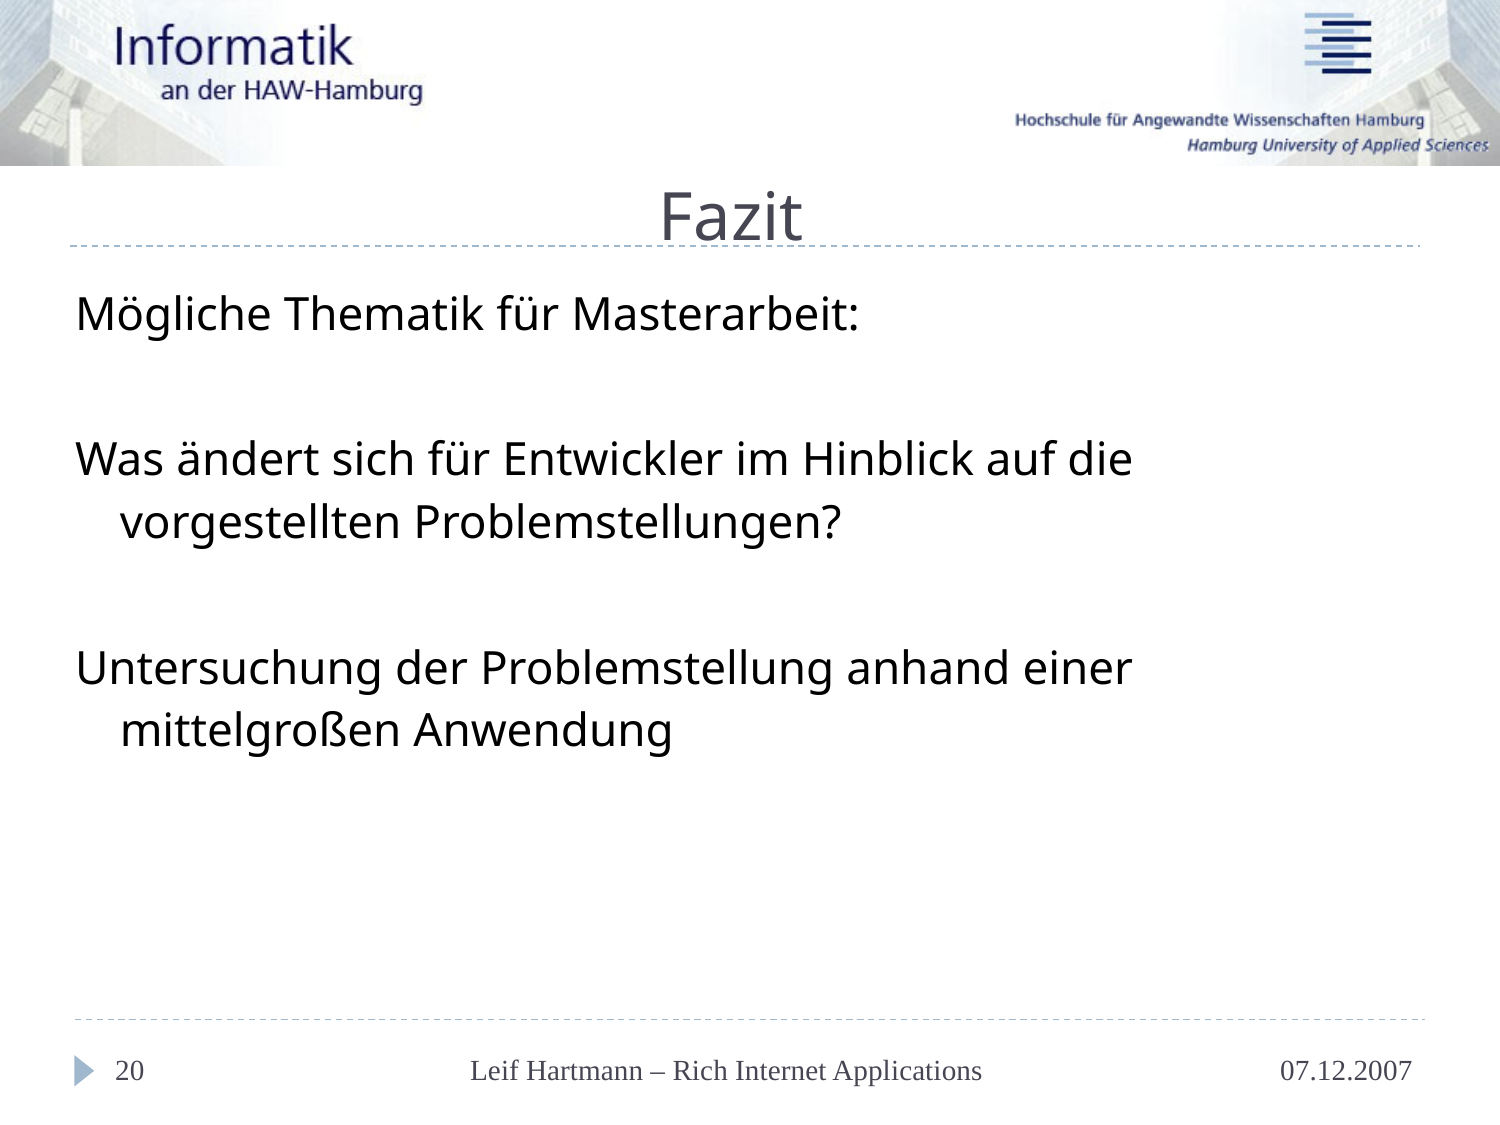

# Fazit
Mögliche Thematik für Masterarbeit:
Was ändert sich für Entwickler im Hinblick auf die vorgestellten Problemstellungen?
Untersuchung der Problemstellung anhand einer mittelgroßen Anwendung
20
07.12.2007
Leif Hartmann - Rich Internet Applications